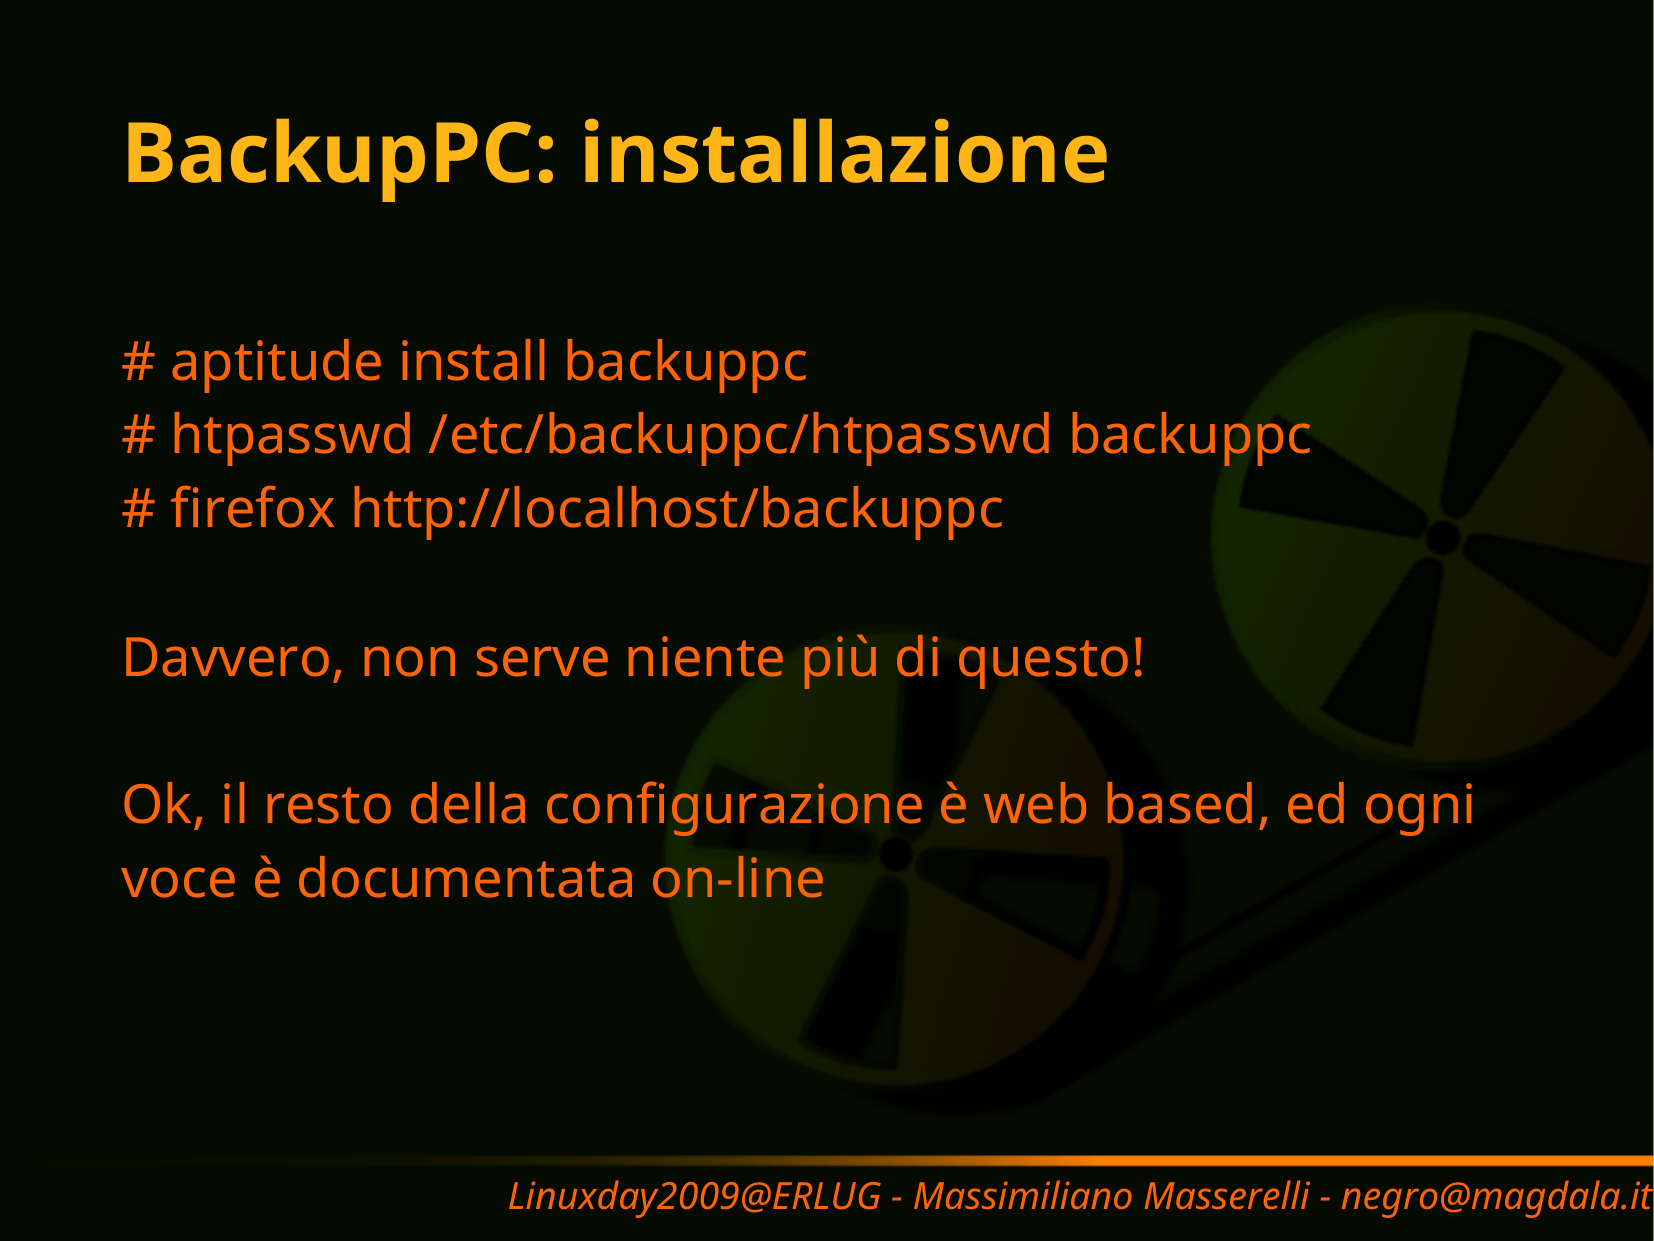

# BackupPC: installazione
# aptitude install backuppc
# htpasswd /etc/backuppc/htpasswd backuppc
# firefox http://localhost/backuppc
Davvero, non serve niente più di questo!
Ok, il resto della configurazione è web based, ed ogni voce è documentata on-line